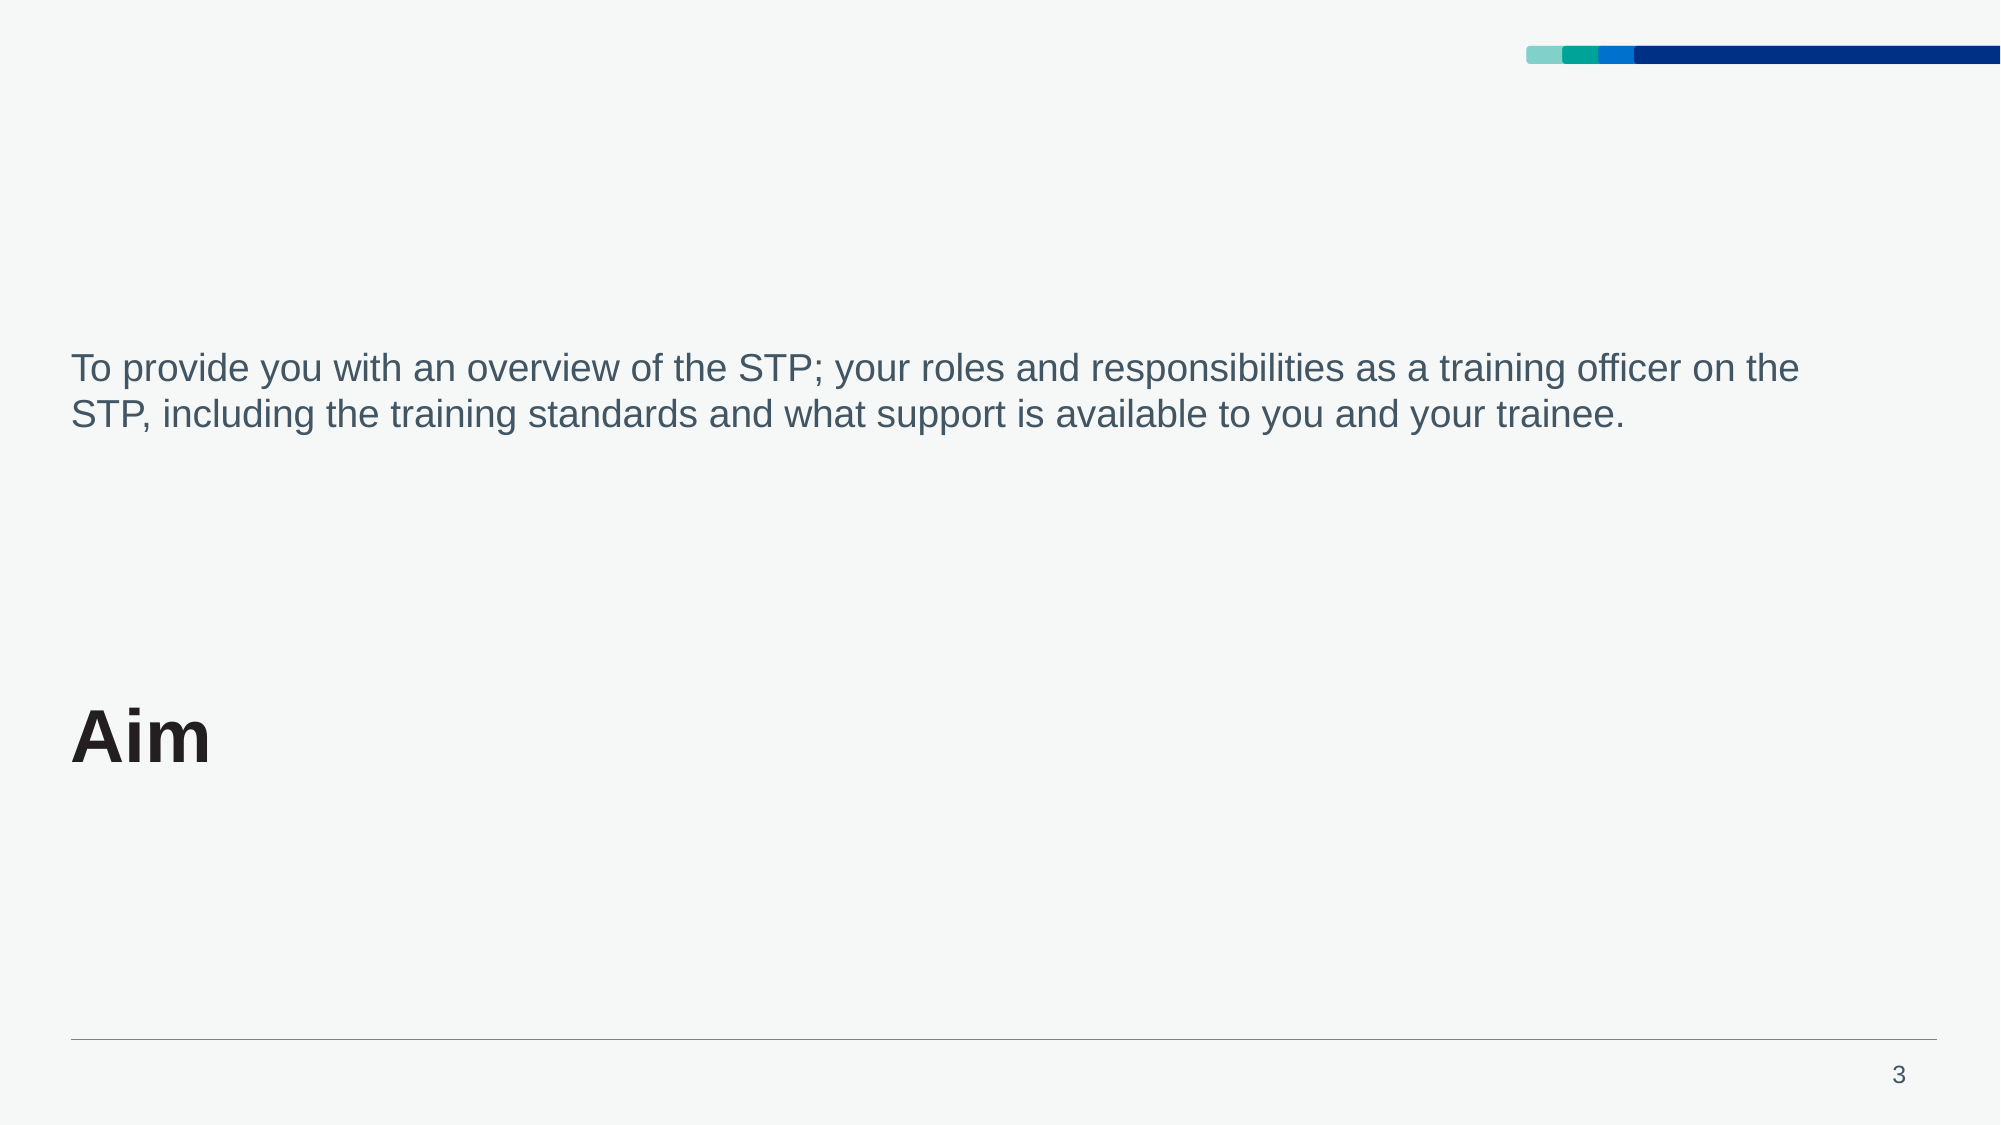

# To provide you with an overview of the STP; your roles and responsibilities as a training officer on the STP, including the training standards and what support is available to you and your trainee.
Aim